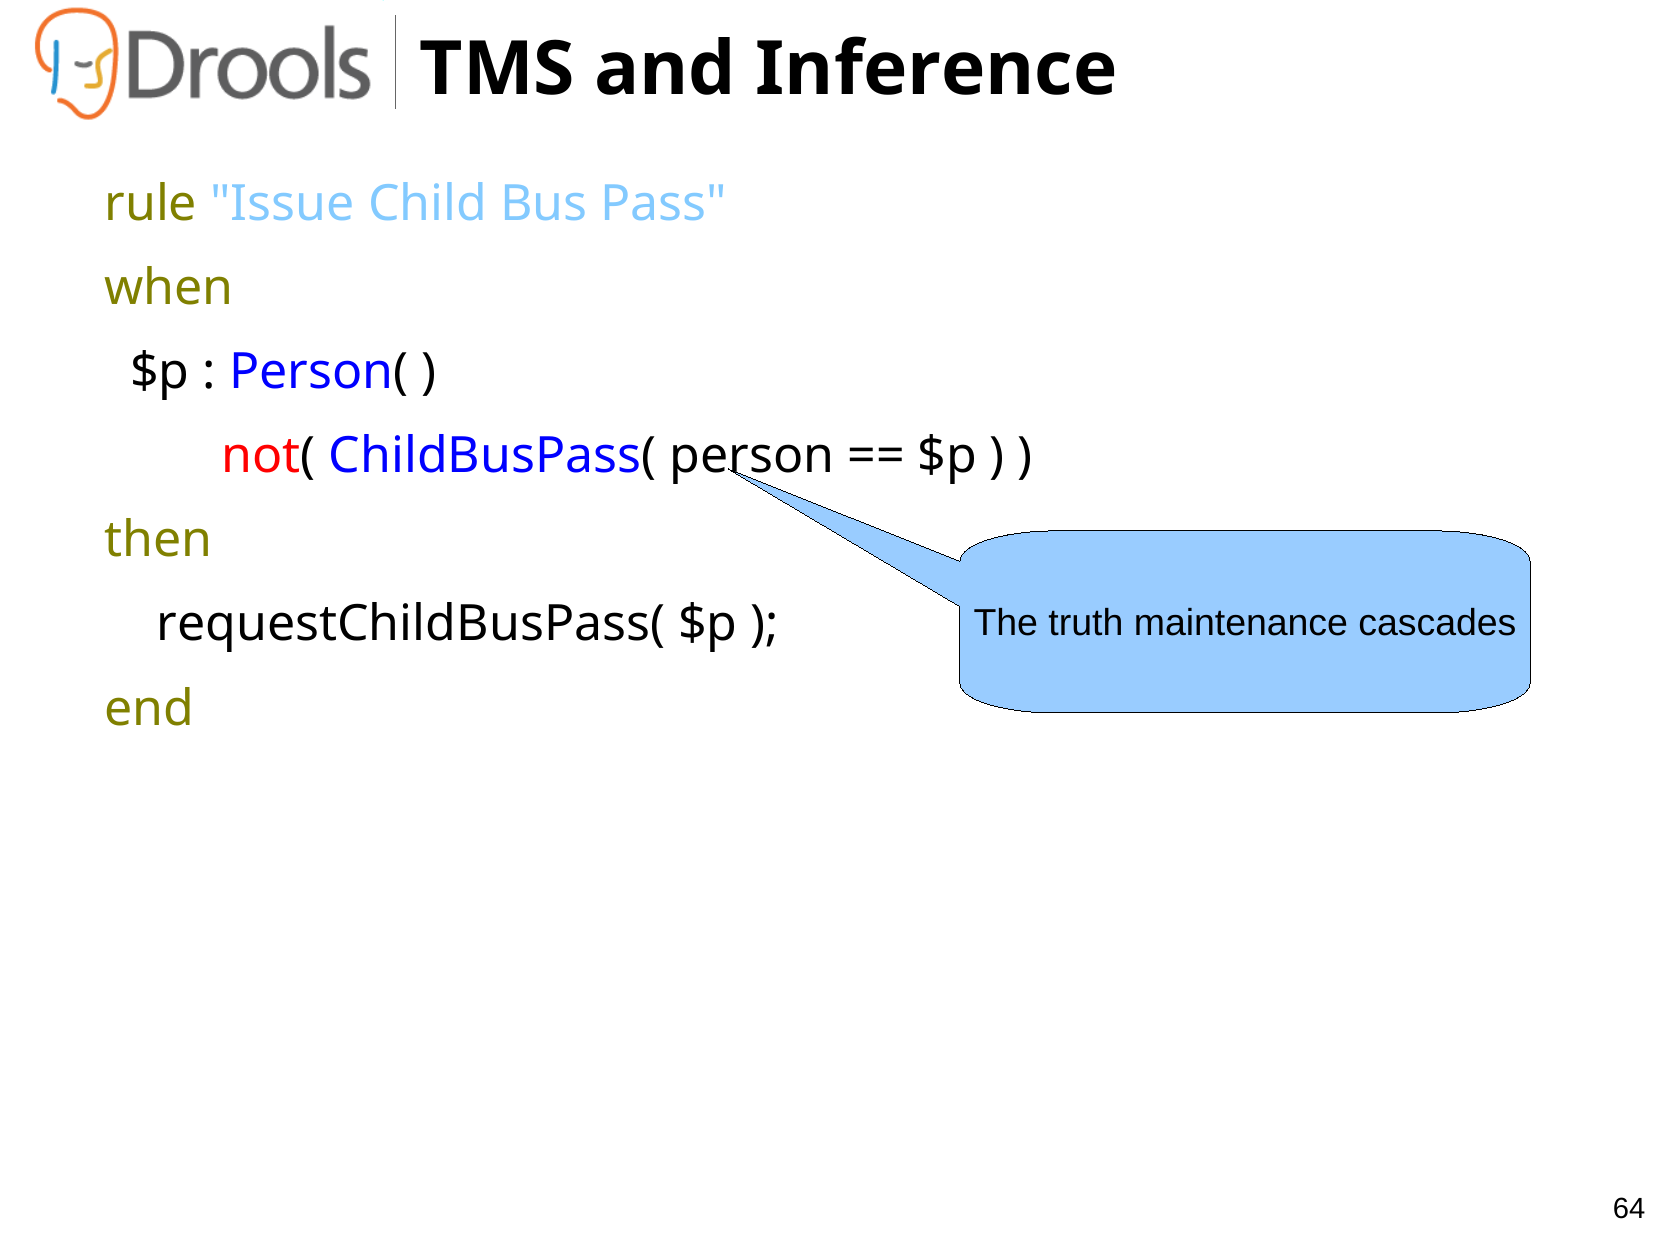

# TMS and Inference
rule "Issue Child Bus Pass"
when
 $p : Person( )
 not( ChildBusPass( person == $p ) )
then
 requestChildBusPass( $p );
end
The truth maintenance cascades